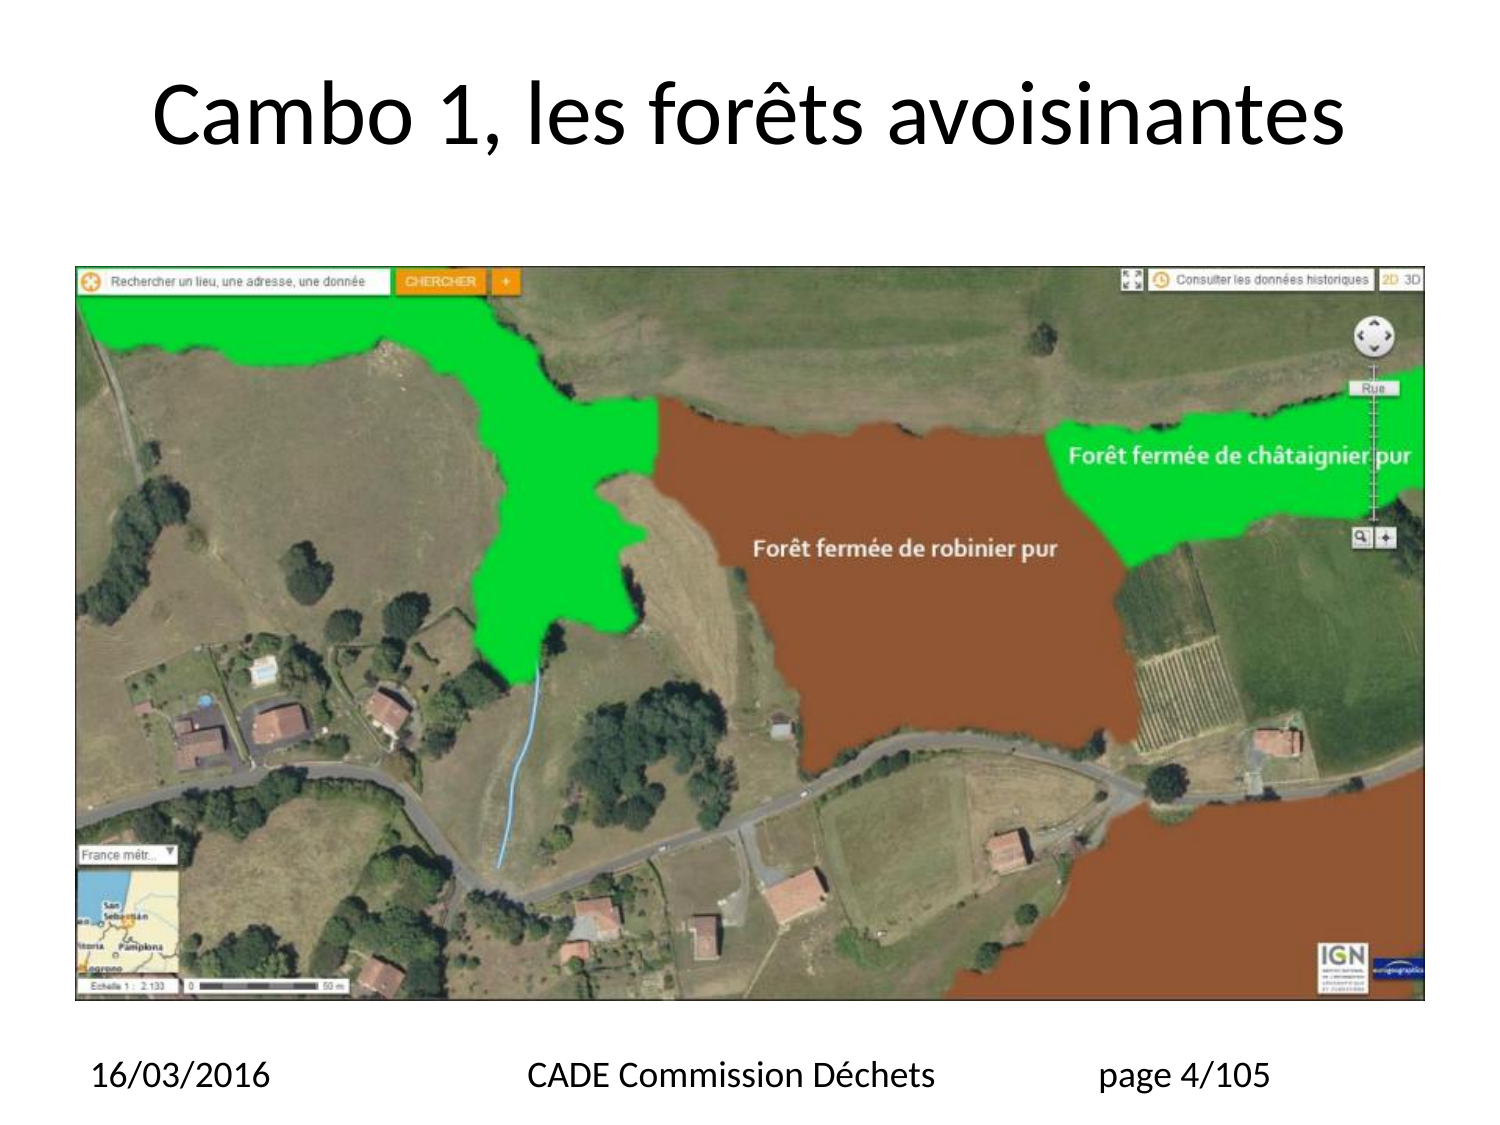

# Cambo 1, les forêts avoisinantes
16/03/2016
CADE Commission Déchets
 page /105